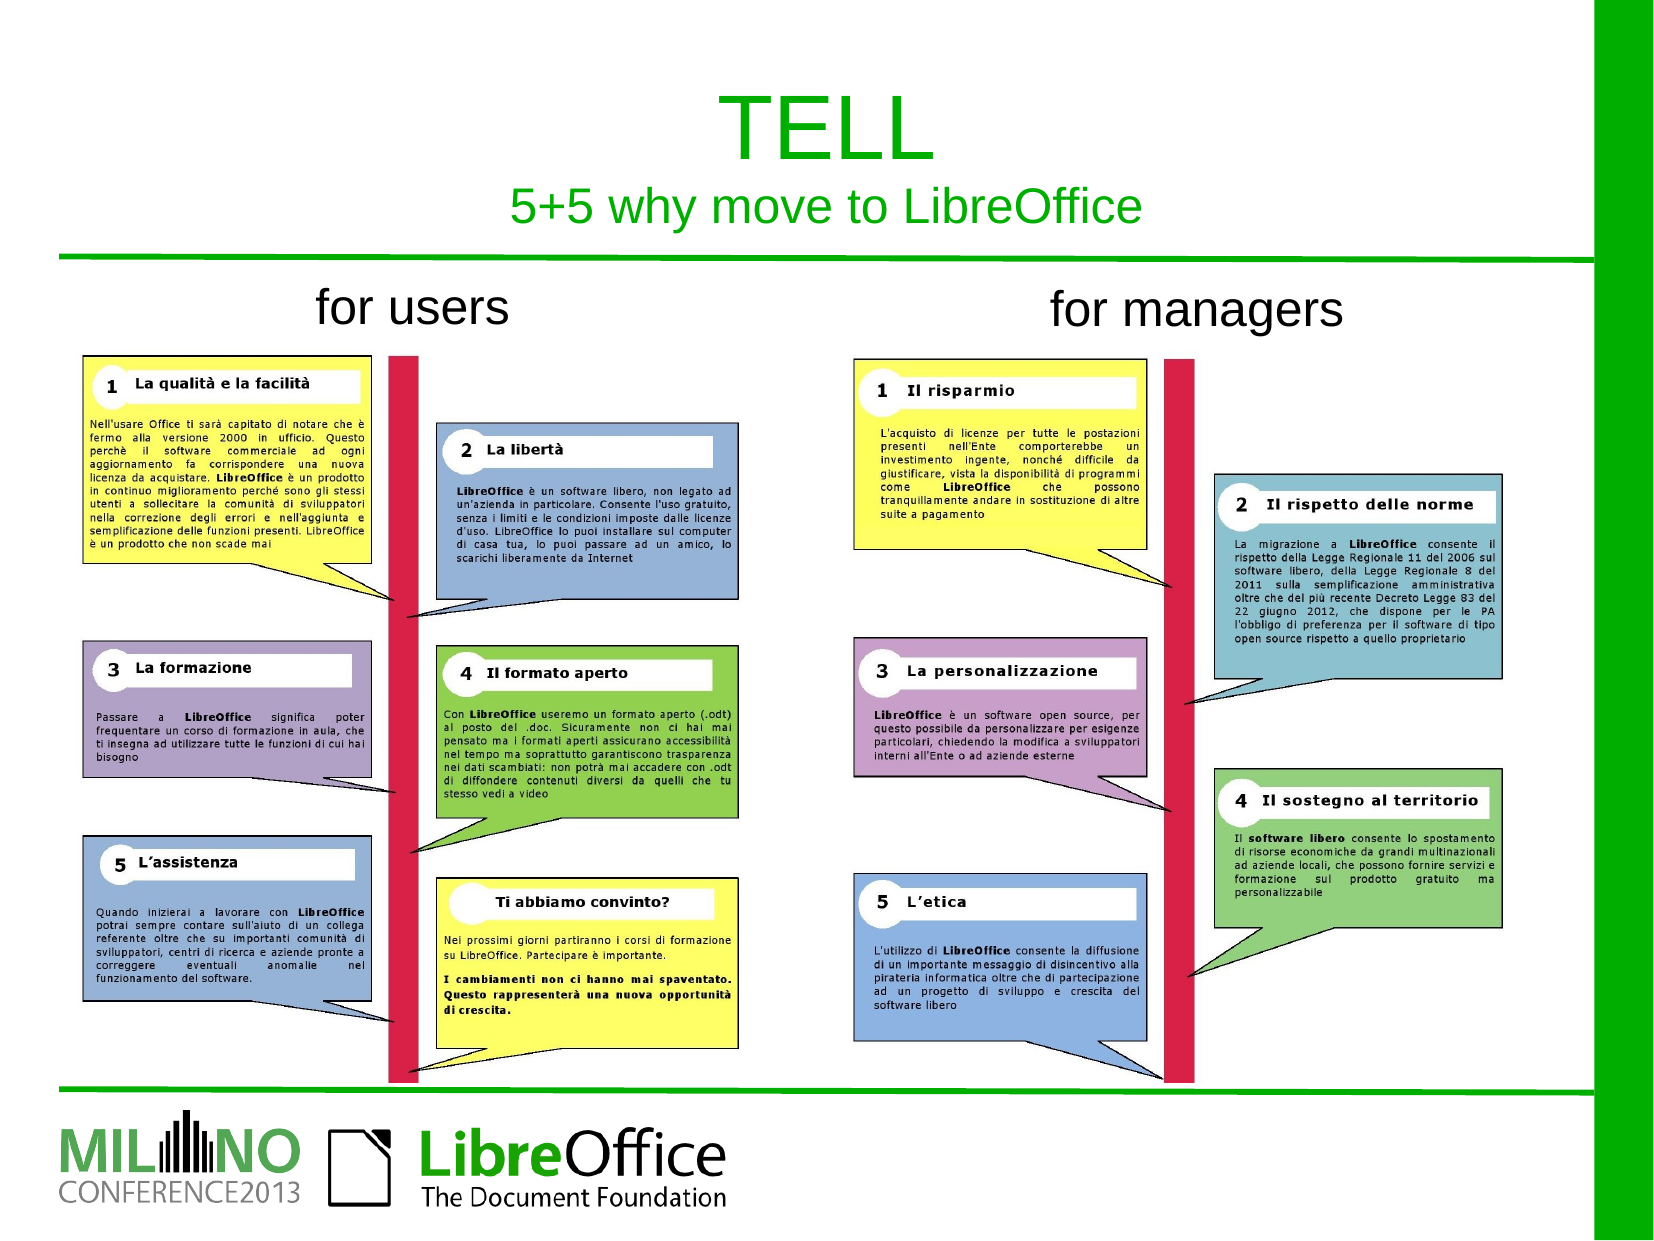

# TELL 5+5 why move to LibreOffice
for users
for managers